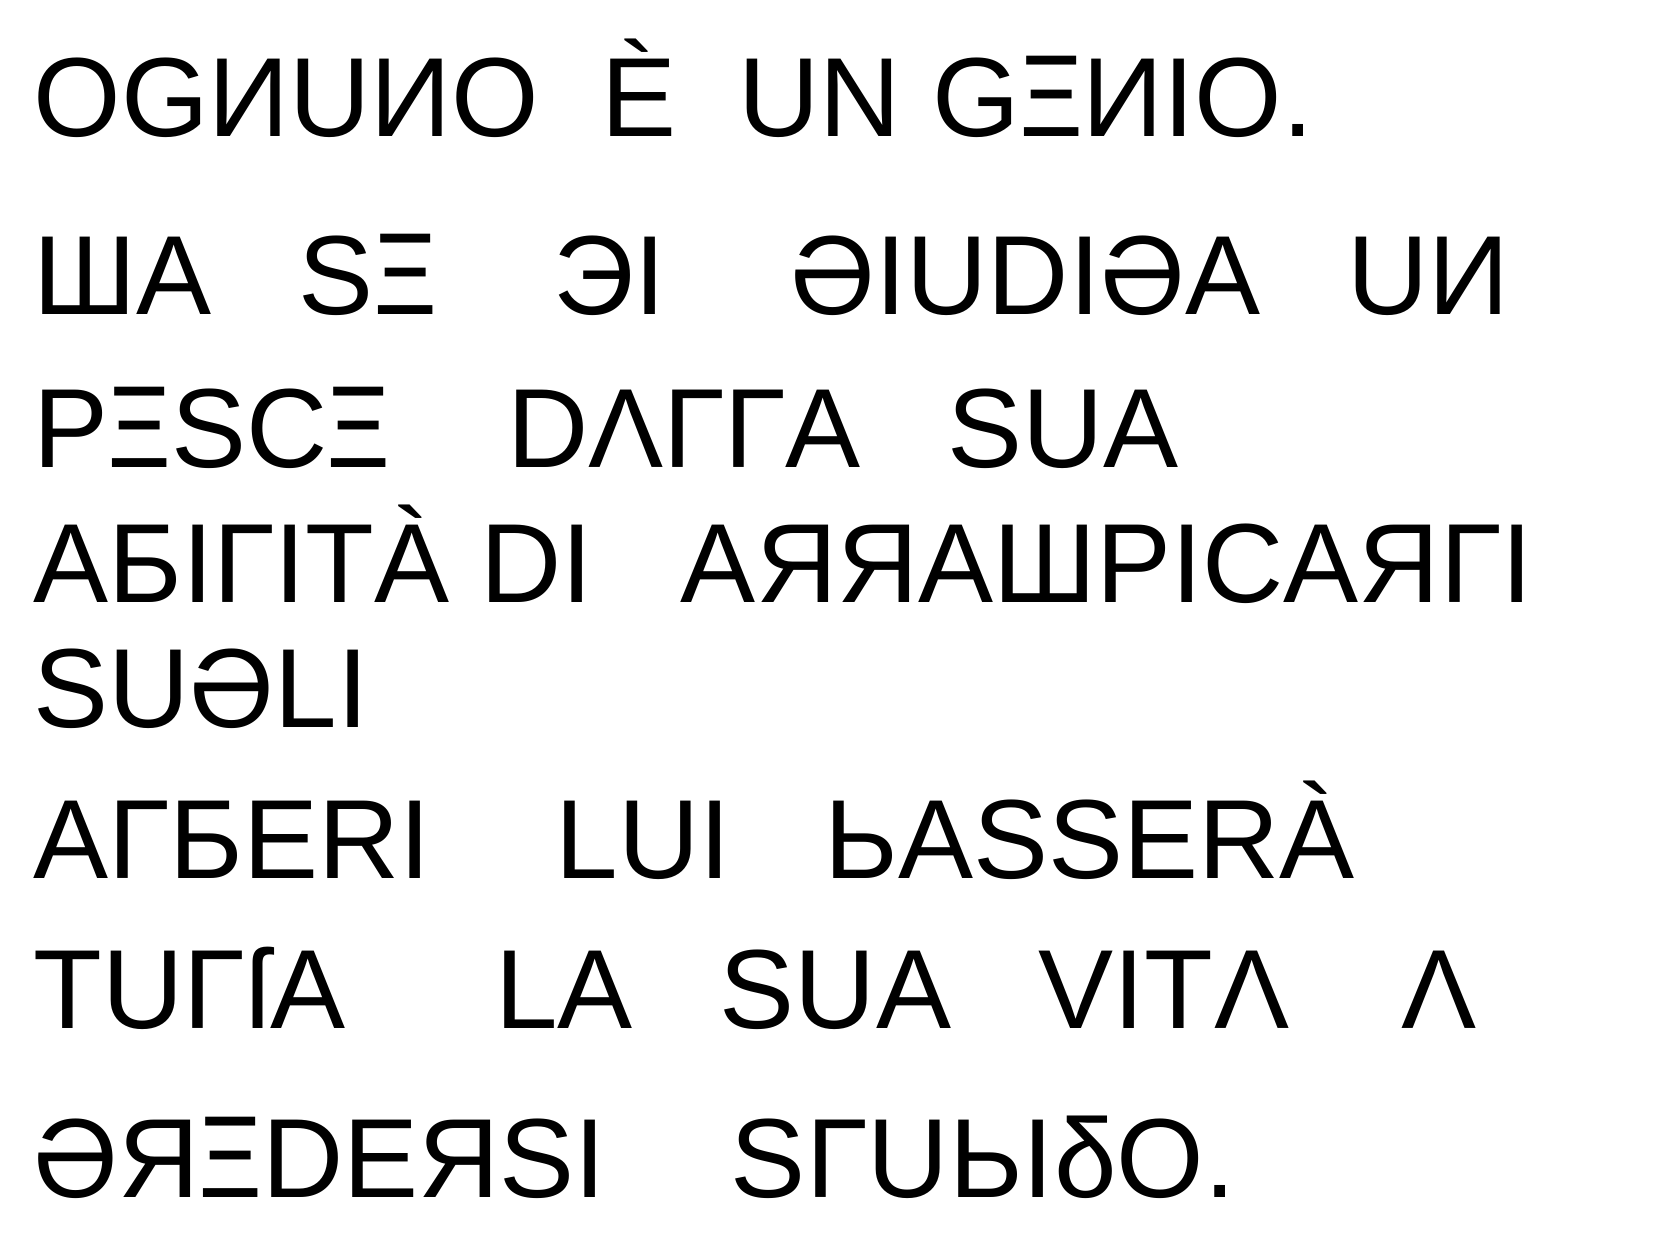

OGИUИO È UN GΞИIO.
ШA SΞ ЭI ӘIUDIӘA UИ PΞSCΞ DΛГГA SUA AБIГITÀ DI AЯЯAШPICAЯГI SUӘLI
AГБERI LUI ЬASSERÀ
TUΓſA LA SUA VITΛ Λ
ӘЯΞDEЯSI SΓUЬIδO.